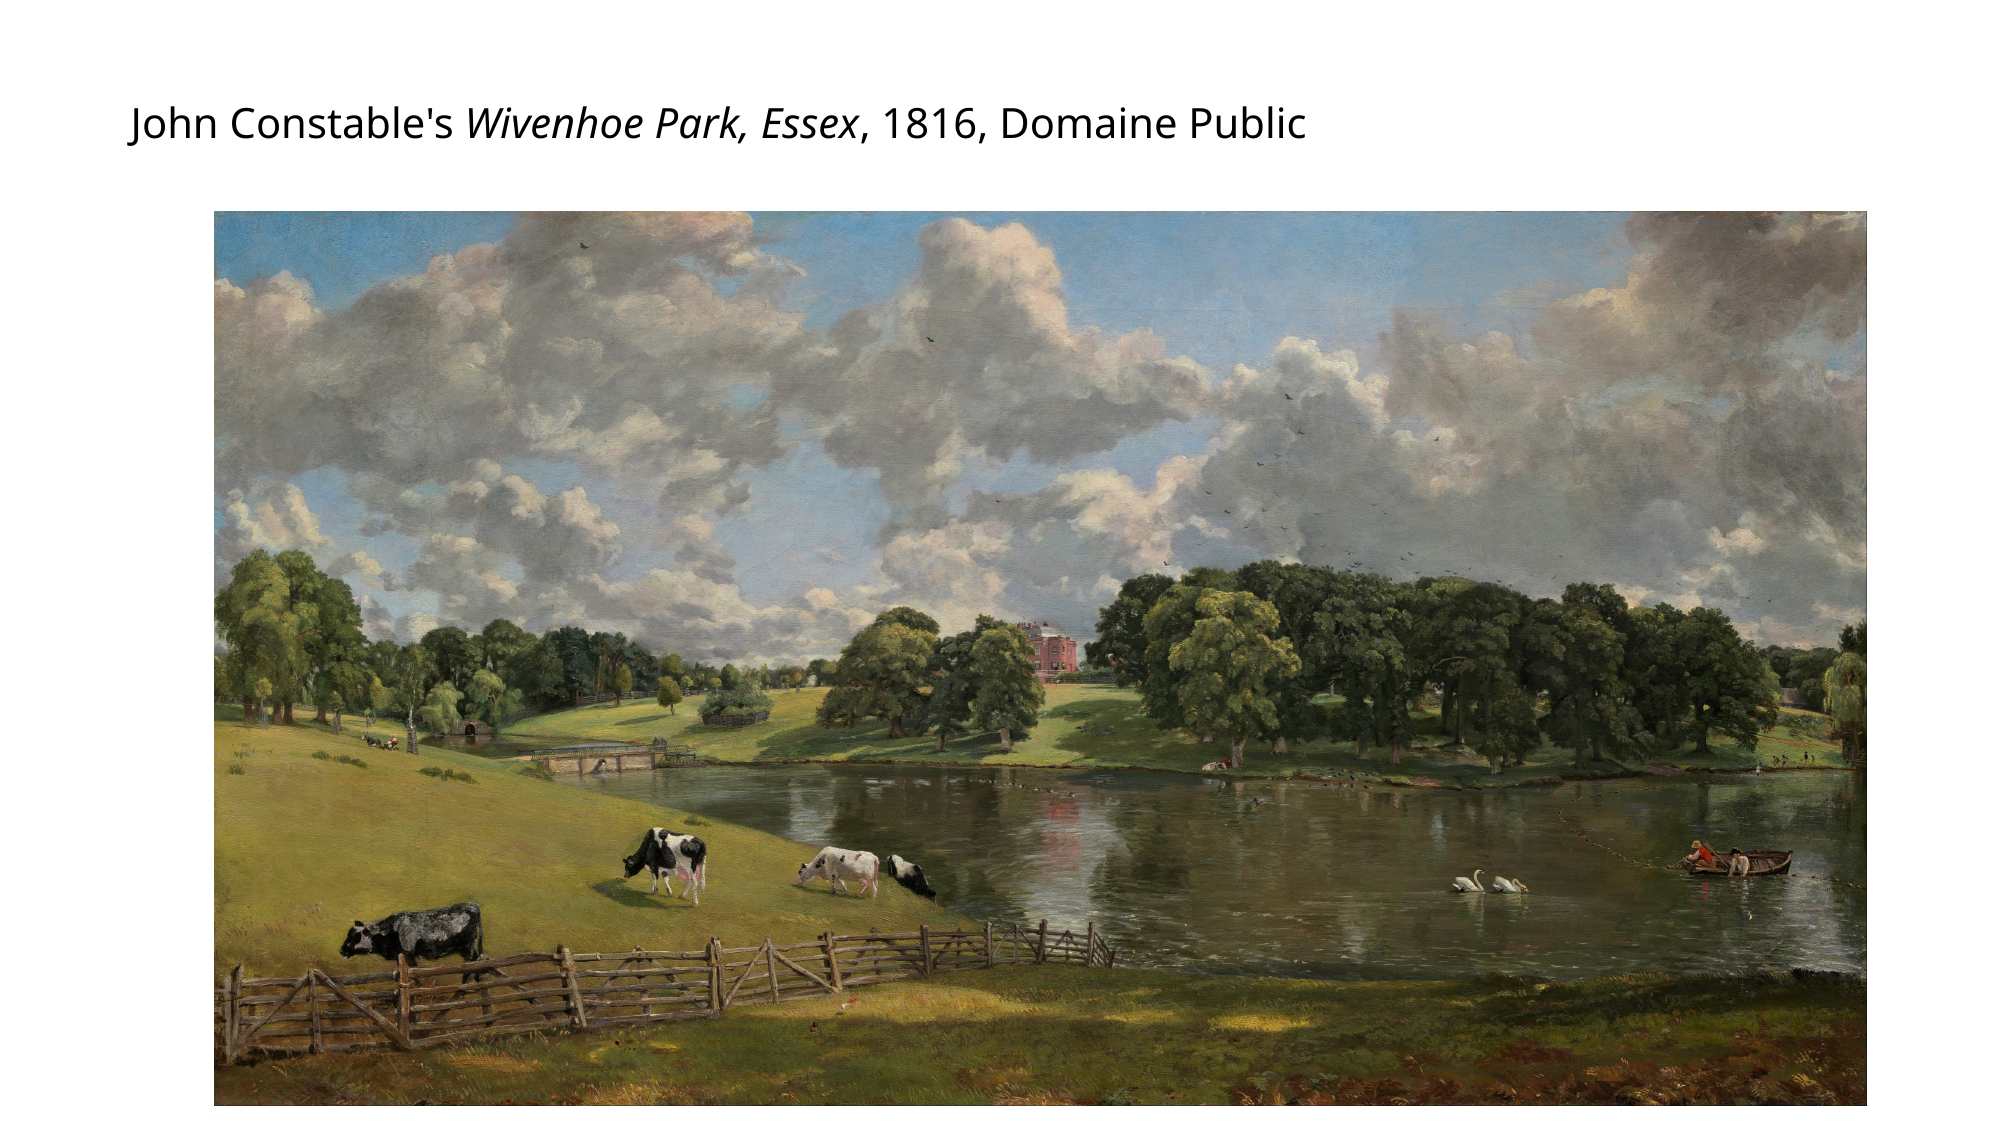

# John Constable's Wivenhoe Park, Essex, 1816, Domaine Public